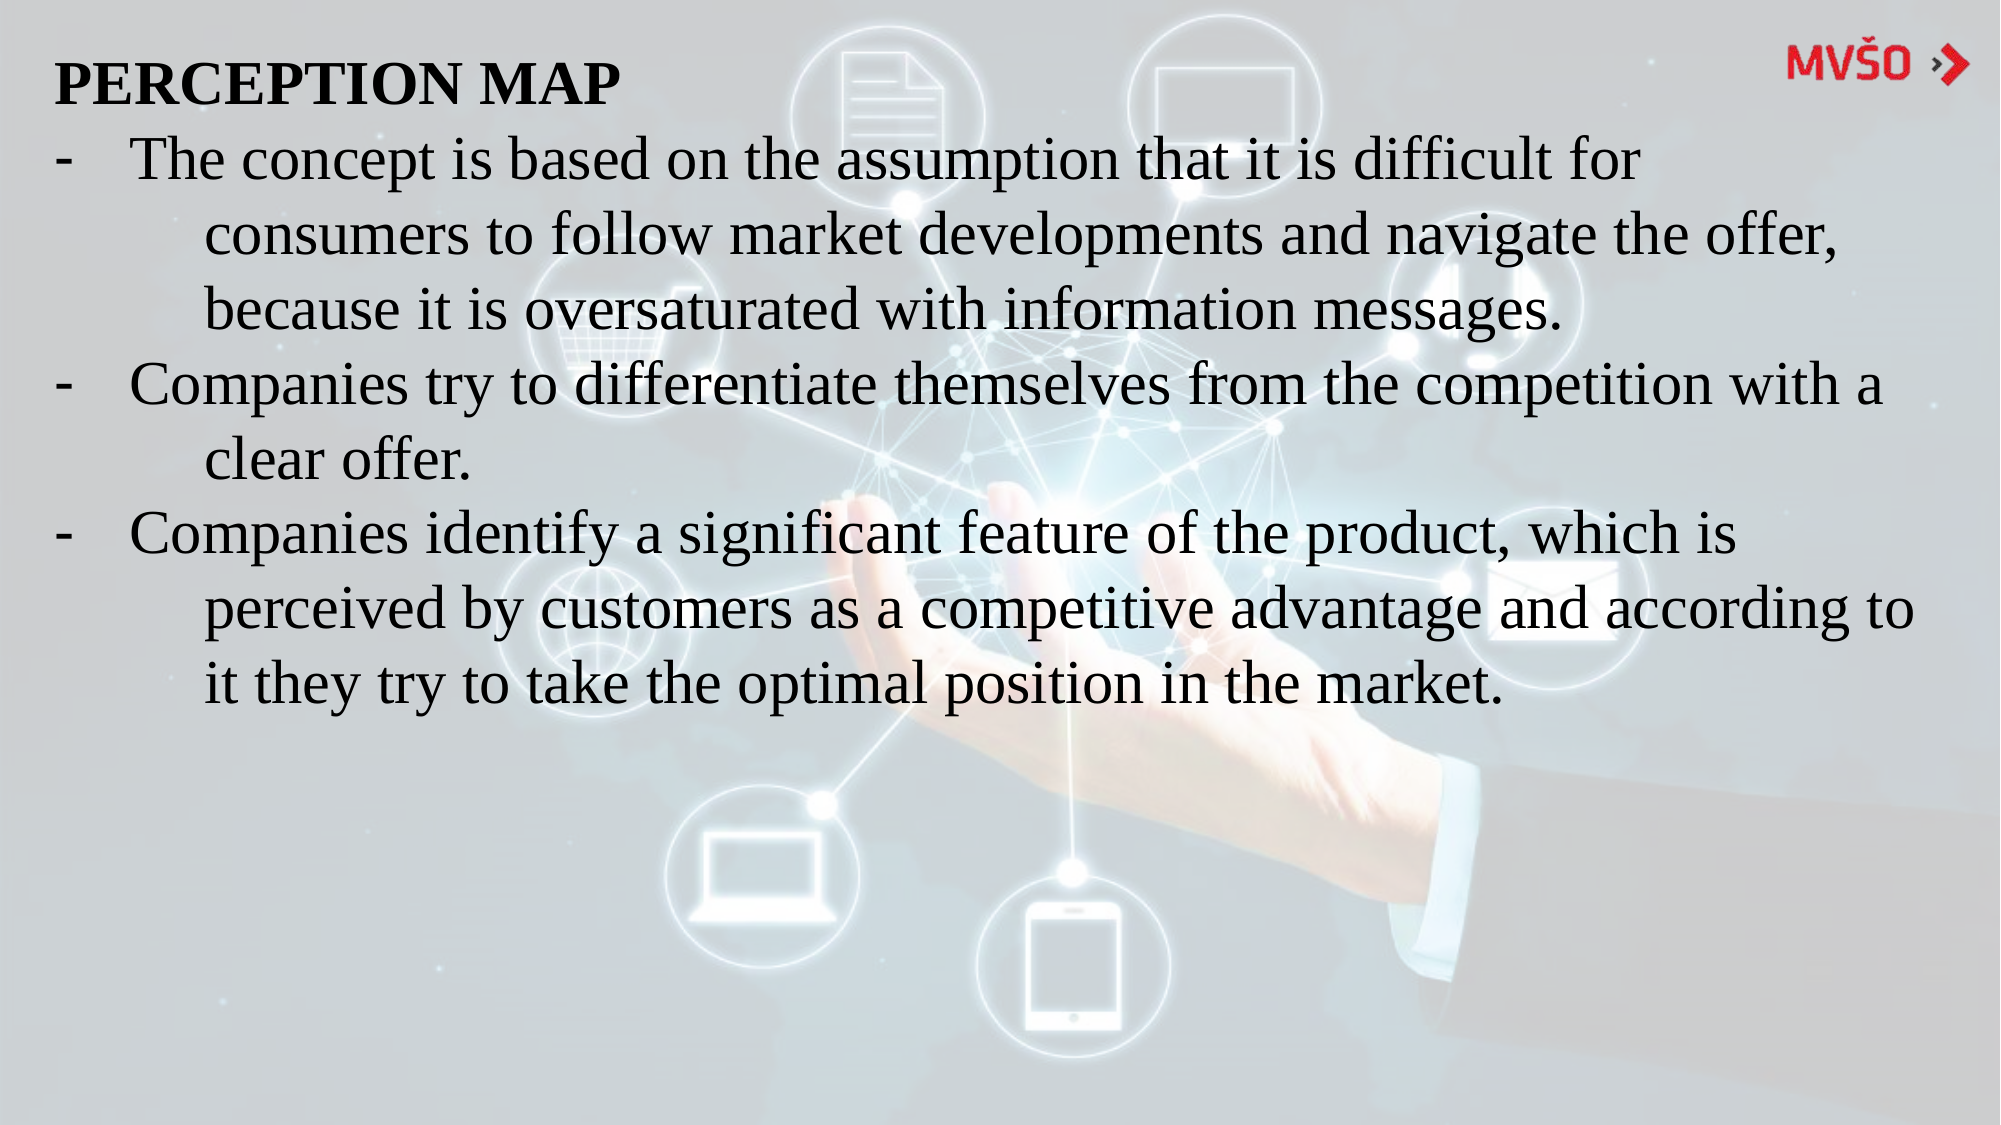

PERCEPTION MAP
The concept is based on the assumption that it is difficult for consumers to follow market developments and navigate the offer, because it is oversaturated with information messages.
Companies try to differentiate themselves from the competition with a clear offer.
Companies identify a significant feature of the product, which is perceived by customers as a competitive advantage and according to it they try to take the optimal position in the market.